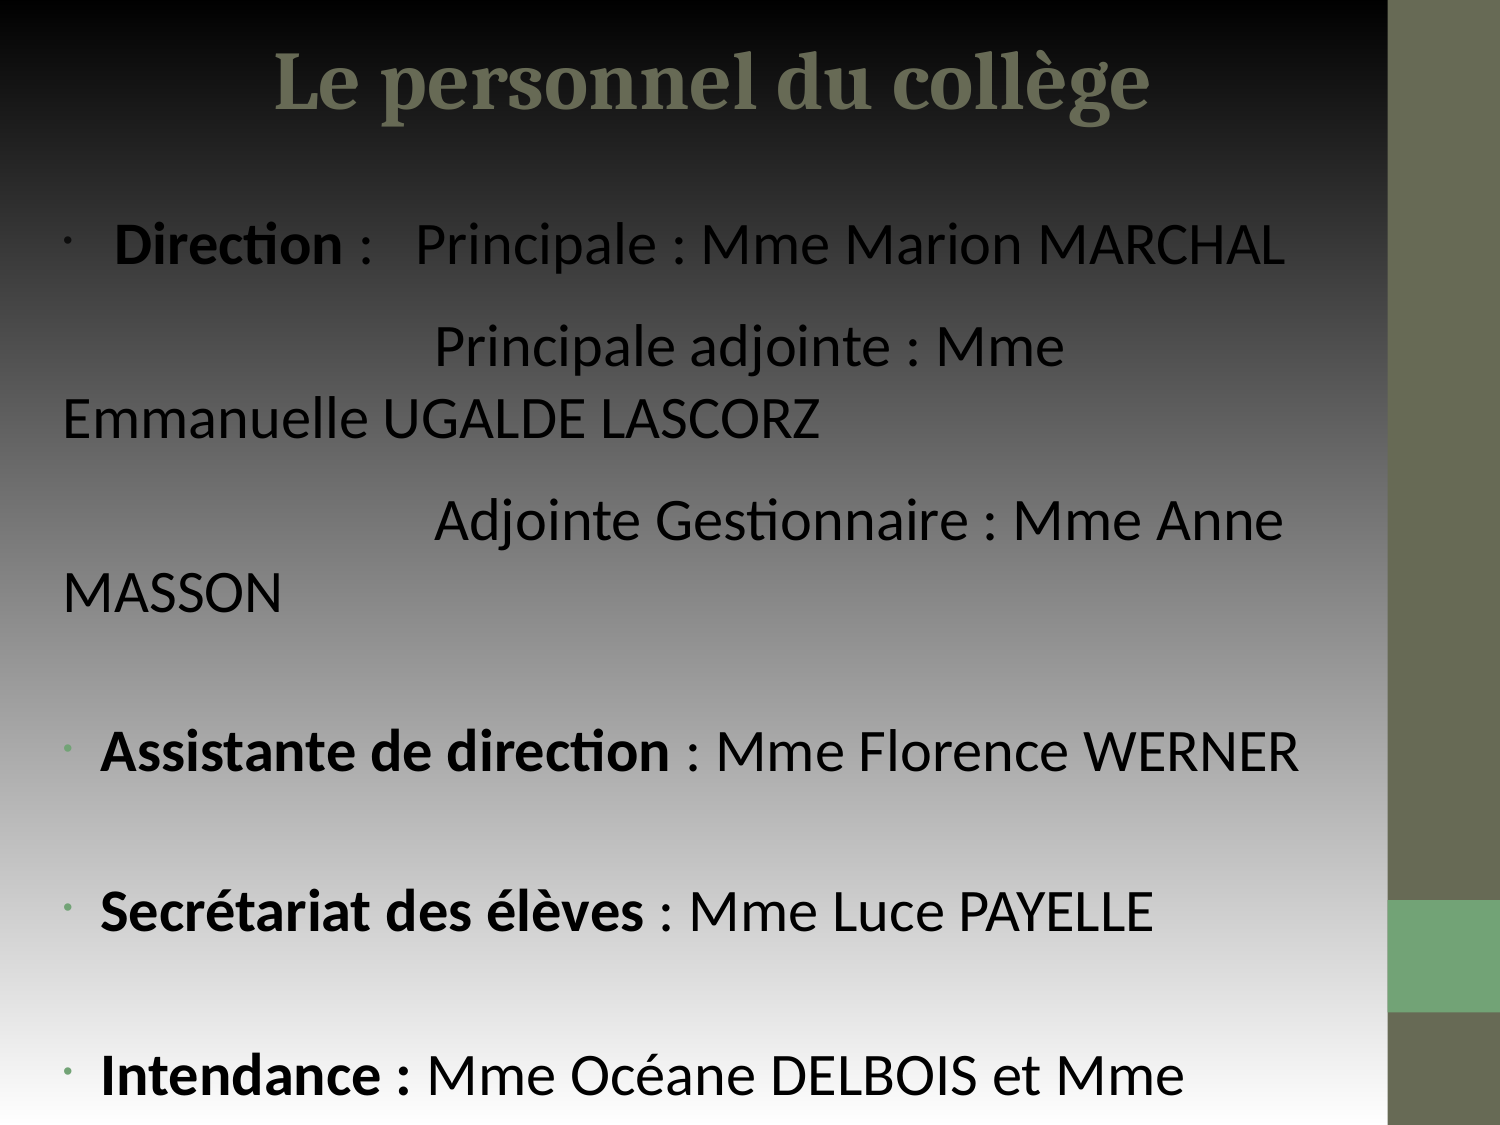

# Le personnel du collège
 Direction : Principale : Mme Marion MARCHAL
 Principale adjointe : Mme Emmanuelle UGALDE LASCORZ
 Adjointe Gestionnaire : Mme Anne MASSON
Assistante de direction : Mme Florence WERNER
Secrétariat des élèves : Mme Luce PAYELLE
Intendance : Mme Océane DELBOIS et Mme Catherine LEMOAL
Service Vie scolaire : 2 Conseillères Principales d’Education CPE: Mme Armelle DURET et Mme Laure WEYL, Assistants d’éducation : 7 postes
Infirmières : Mme Alexandra RODRIGUES et Mme Stéphanie PITRAS
Assistante sociale : Mme Myriam BENGHELLAB
CDI: Mme Raluca LAZAR et Mme Constance DELAMARRE
Professeurs : environ 60 nationaux et 18 internationaux
Psychologue de l’Education Nationale - Conseillère d’orientation : Mme Cindy ARNAUD
Service général : 14 agents du Conseil Départemental